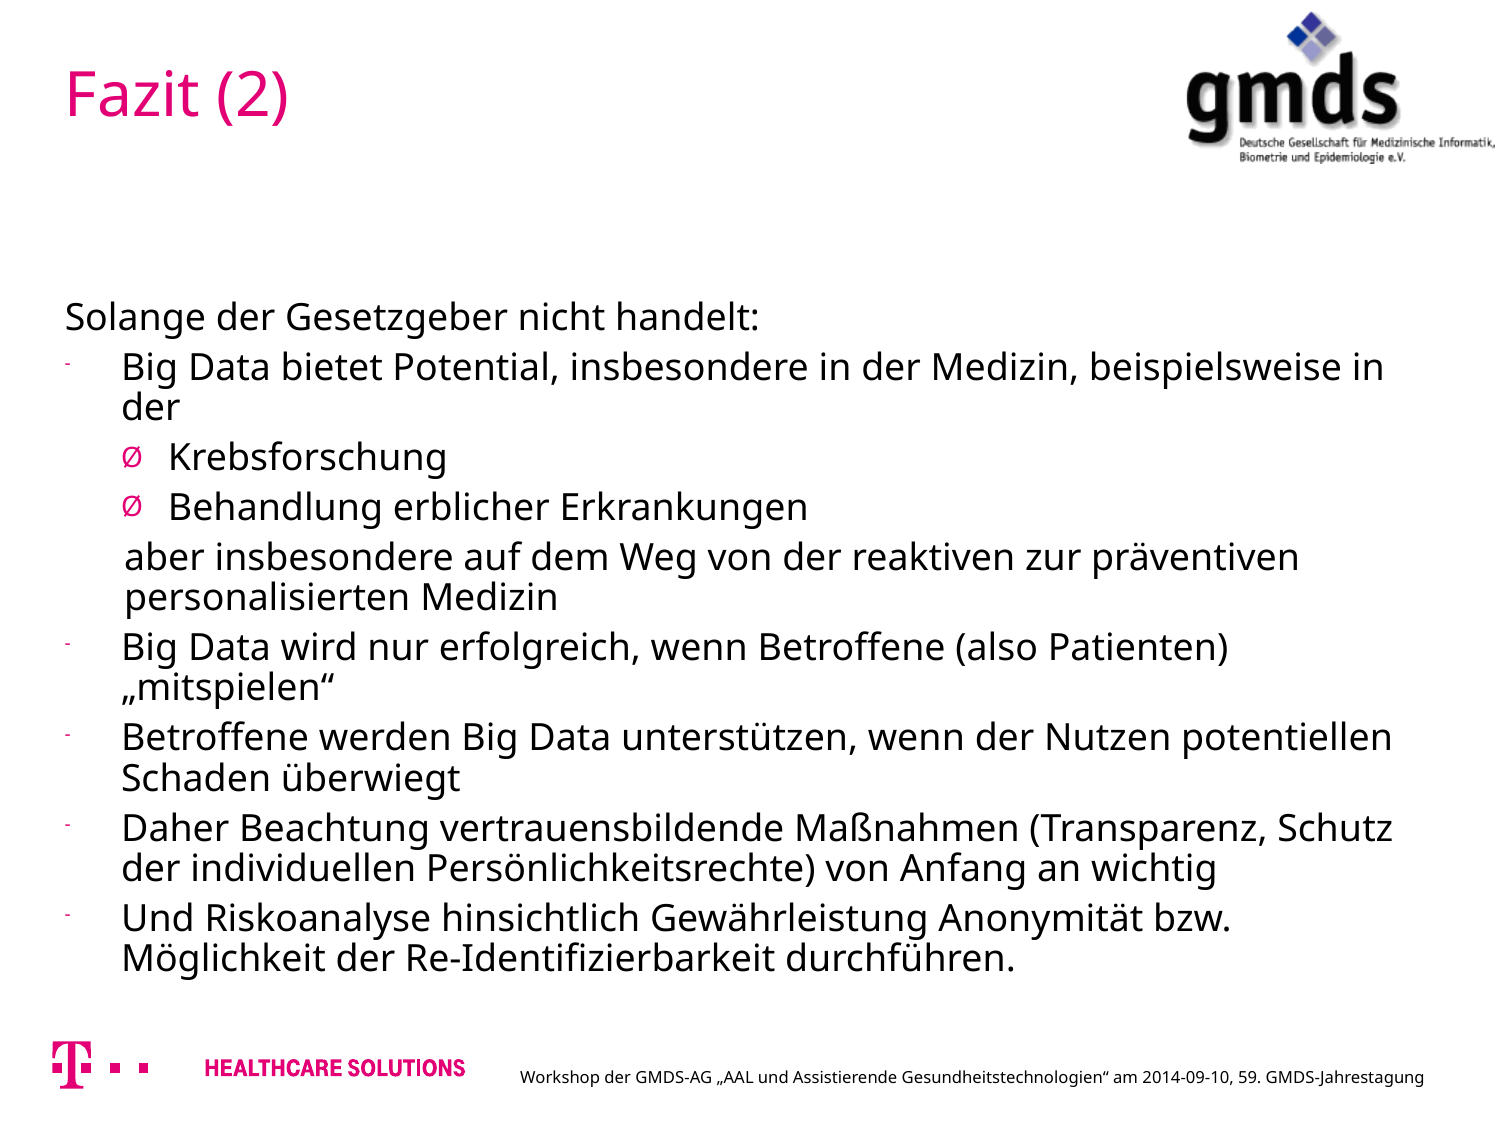

# Fazit (2)
Solange der Gesetzgeber nicht handelt:
Big Data bietet Potential, insbesondere in der Medizin, beispielsweise in der
Krebsforschung
Behandlung erblicher Erkrankungen
aber insbesondere auf dem Weg von der reaktiven zur präventiven personalisierten Medizin
Big Data wird nur erfolgreich, wenn Betroffene (also Patienten) „mitspielen“
Betroffene werden Big Data unterstützen, wenn der Nutzen potentiellen Schaden überwiegt
Daher Beachtung vertrauensbildende Maßnahmen (Transparenz, Schutz der individuellen Persönlichkeitsrechte) von Anfang an wichtig
Und Riskoanalyse hinsichtlich Gewährleistung Anonymität bzw. Möglichkeit der Re-Identifizierbarkeit durchführen.
Workshop der GMDS-AG „AAL und Assistierende Gesundheitstechnologien“ am 2014-09-10, 59. GMDS-Jahrestagung